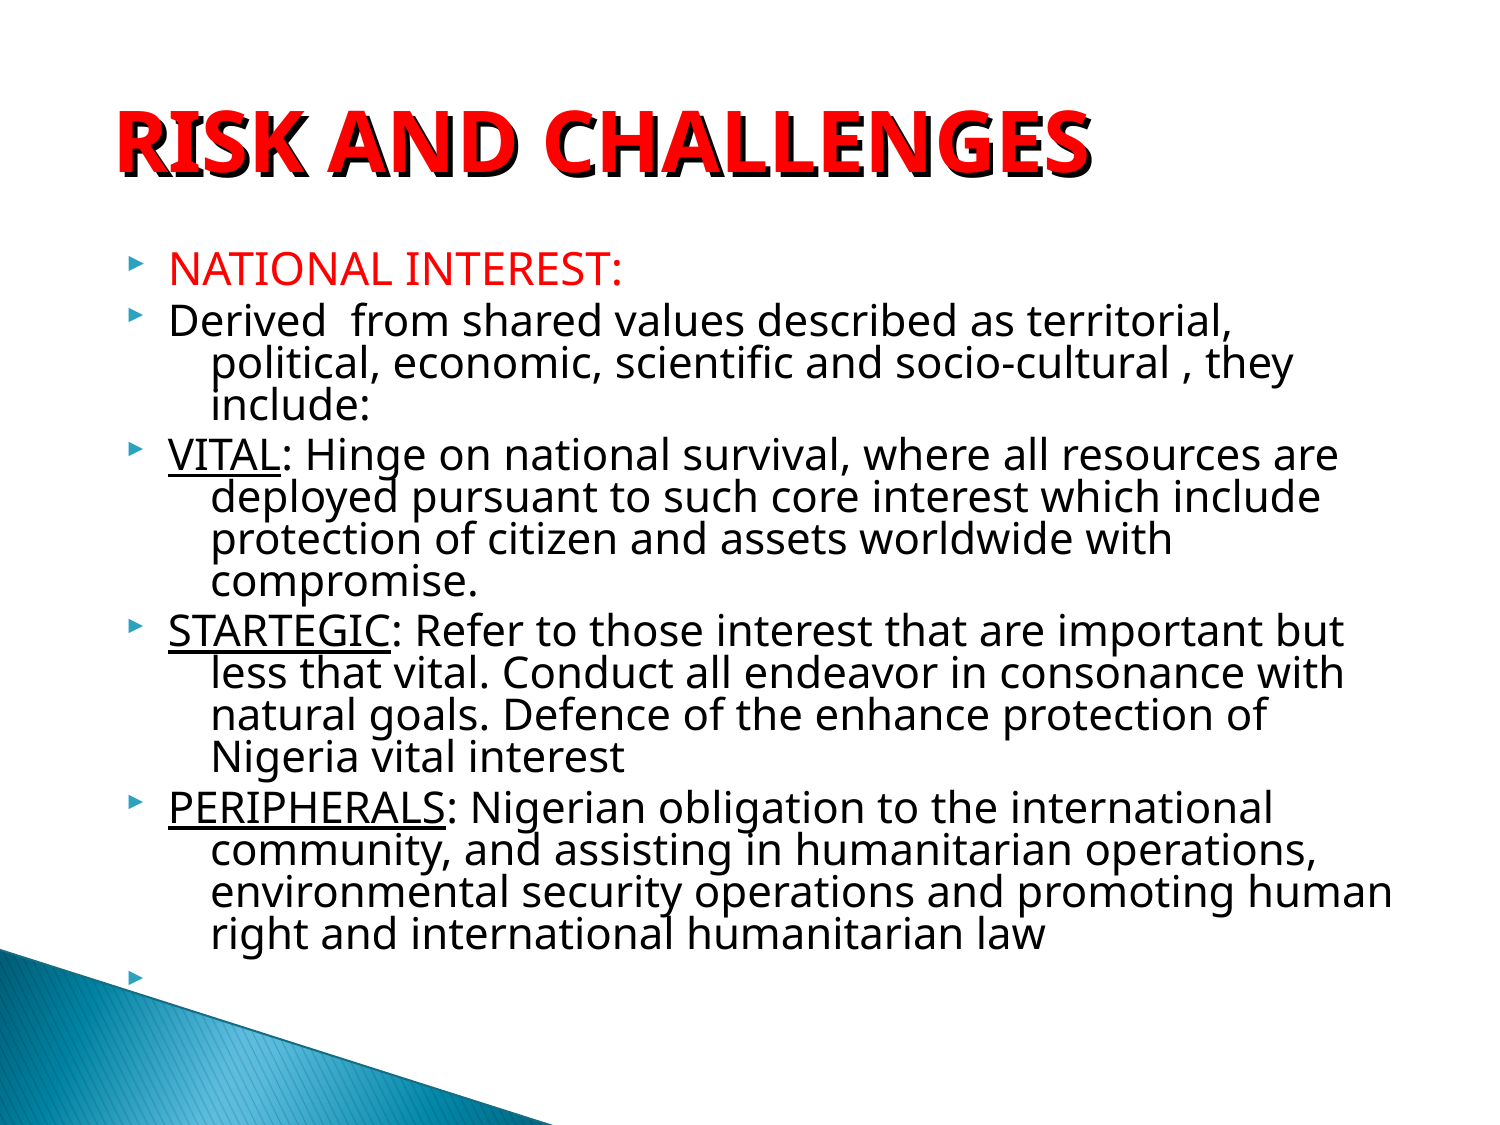

RISK AND CHALLENGES
# NATIONAL INTEREST:
Derived from shared values described as territorial, political, economic, scientific and socio-cultural , they include:
VITAL: Hinge on national survival, where all resources are deployed pursuant to such core interest which include protection of citizen and assets worldwide with compromise.
STARTEGIC: Refer to those interest that are important but less that vital. Conduct all endeavor in consonance with natural goals. Defence of the enhance protection of Nigeria vital interest
PERIPHERALS: Nigerian obligation to the international community, and assisting in humanitarian operations, environmental security operations and promoting human right and international humanitarian law